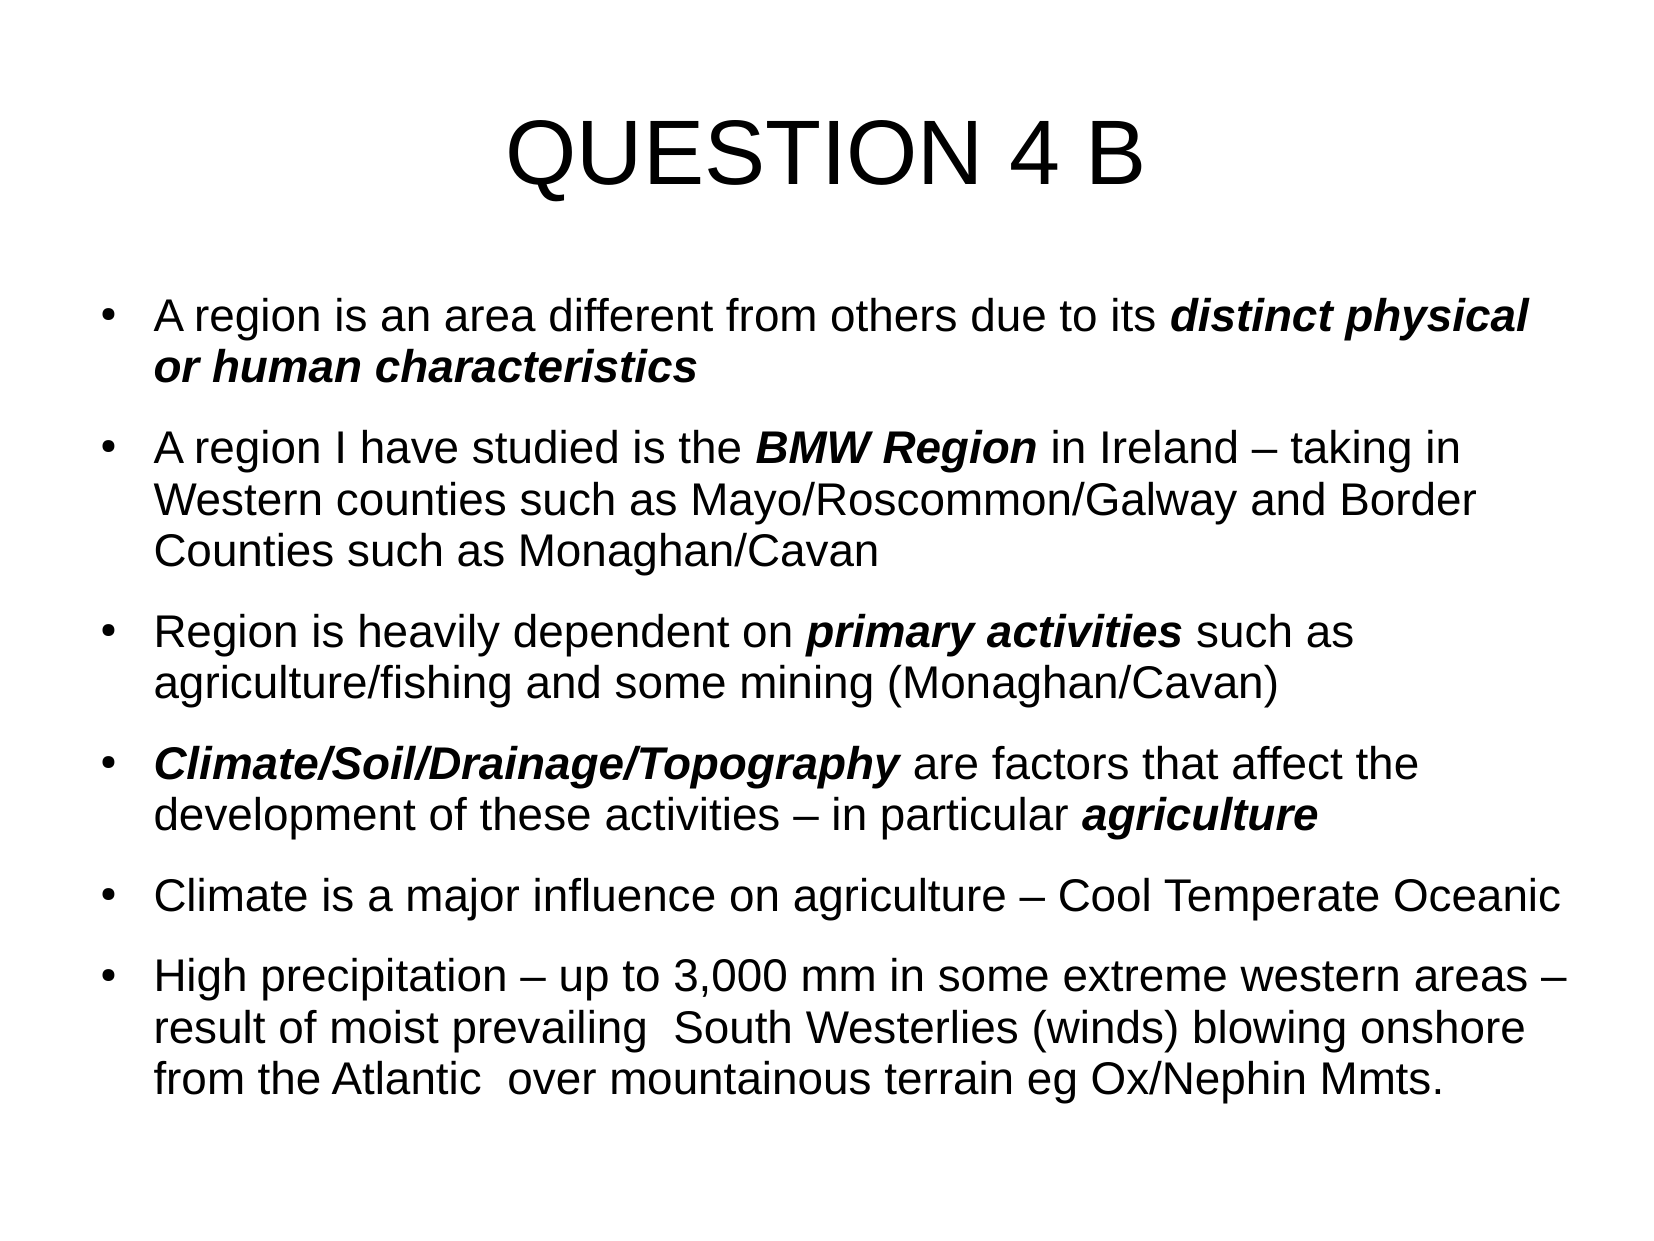

# QUESTION 4 B
A region is an area different from others due to its distinct physical or human characteristics
A region I have studied is the BMW Region in Ireland – taking in Western counties such as Mayo/Roscommon/Galway and Border Counties such as Monaghan/Cavan
Region is heavily dependent on primary activities such as agriculture/fishing and some mining (Monaghan/Cavan)
Climate/Soil/Drainage/Topography are factors that affect the development of these activities – in particular agriculture
Climate is a major influence on agriculture – Cool Temperate Oceanic
High precipitation – up to 3,000 mm in some extreme western areas – result of moist prevailing South Westerlies (winds) blowing onshore from the Atlantic over mountainous terrain eg Ox/Nephin Mmts.